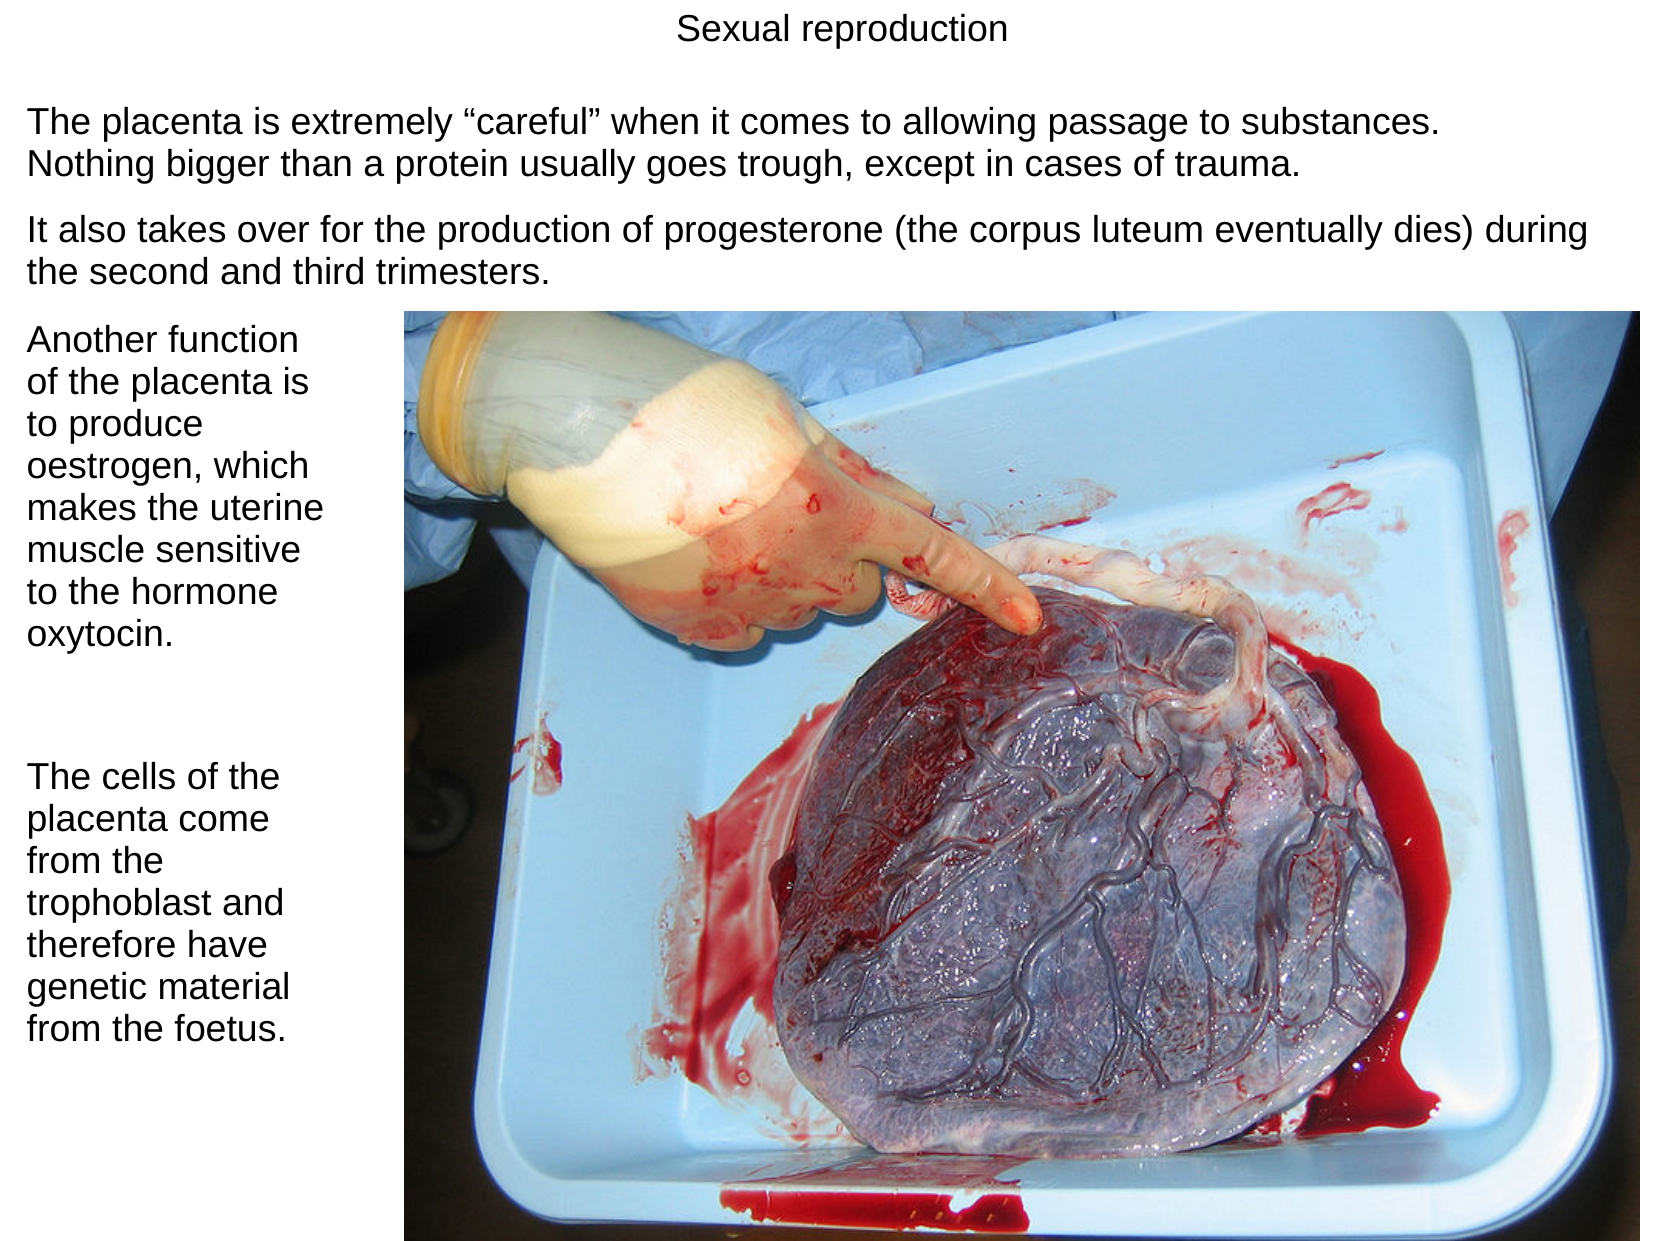

Sexual reproduction
The placenta is extremely “careful” when it comes to allowing passage to substances.
Nothing bigger than a protein usually goes trough, except in cases of trauma.
It also takes over for the production of progesterone (the corpus luteum eventually dies) during the second and third trimesters.
Another function of the placenta is to produce oestrogen, which makes the uterine muscle sensitive to the hormone oxytocin.
The cells of the placenta come from the trophoblast and therefore have genetic material from the foetus.